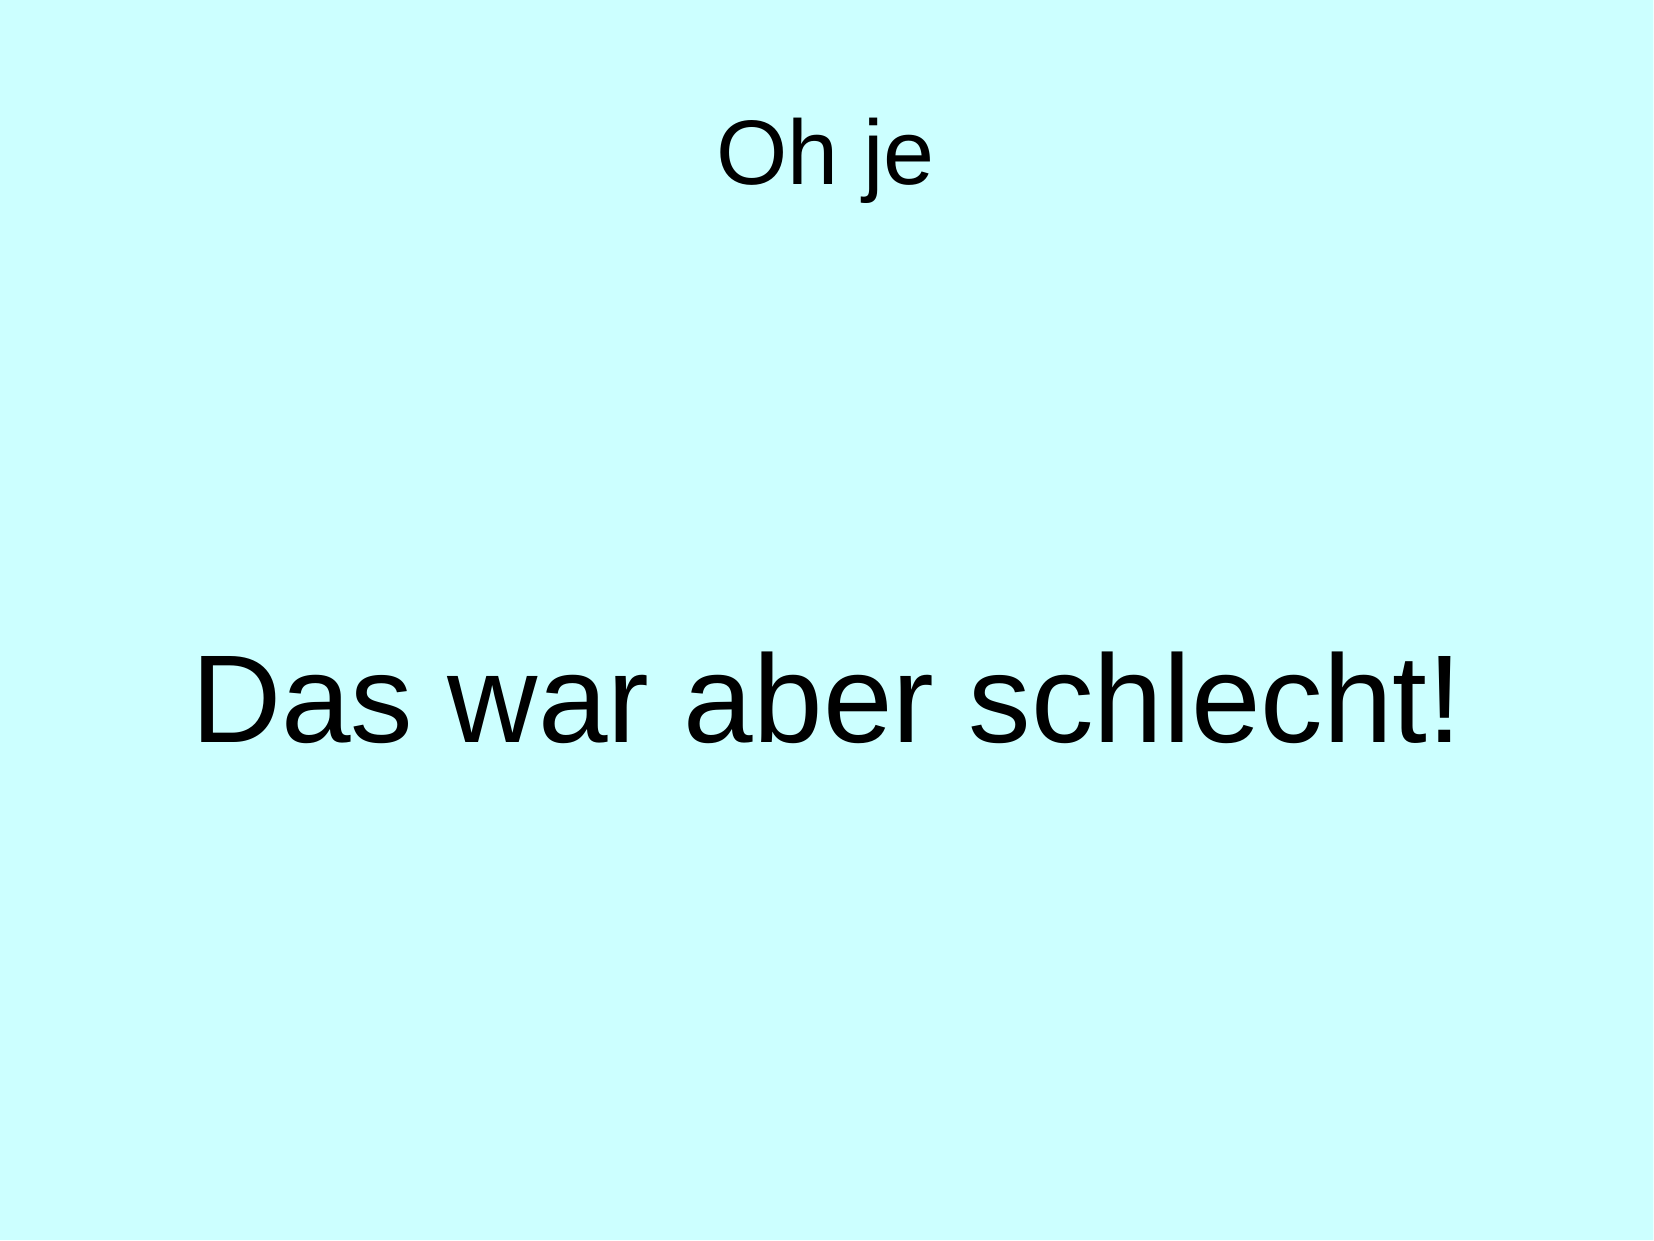

# Oh je
Das war aber schlecht!